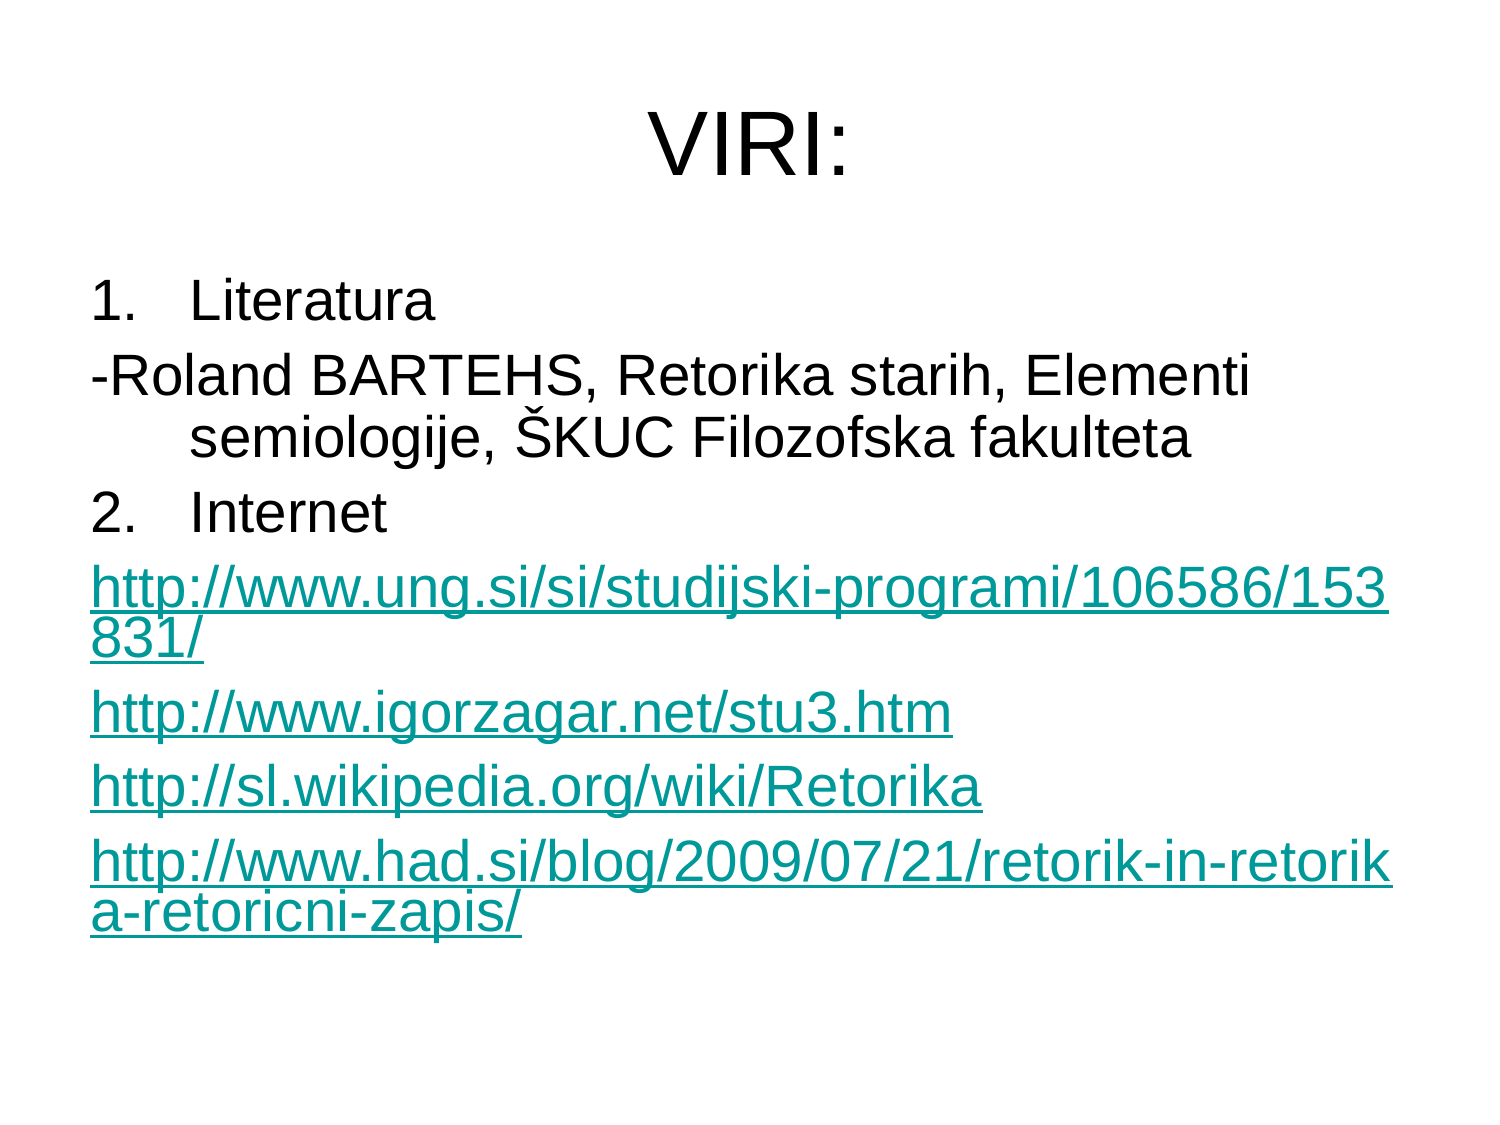

# VIRI:
Literatura
-Roland BARTEHS, Retorika starih, Elementi semiologije, ŠKUC Filozofska fakulteta
Internet
http://www.ung.si/si/studijski-programi/106586/153831/
http://www.igorzagar.net/stu3.htm
http://sl.wikipedia.org/wiki/Retorika
http://www.had.si/blog/2009/07/21/retorik-in-retorika-retoricni-zapis/